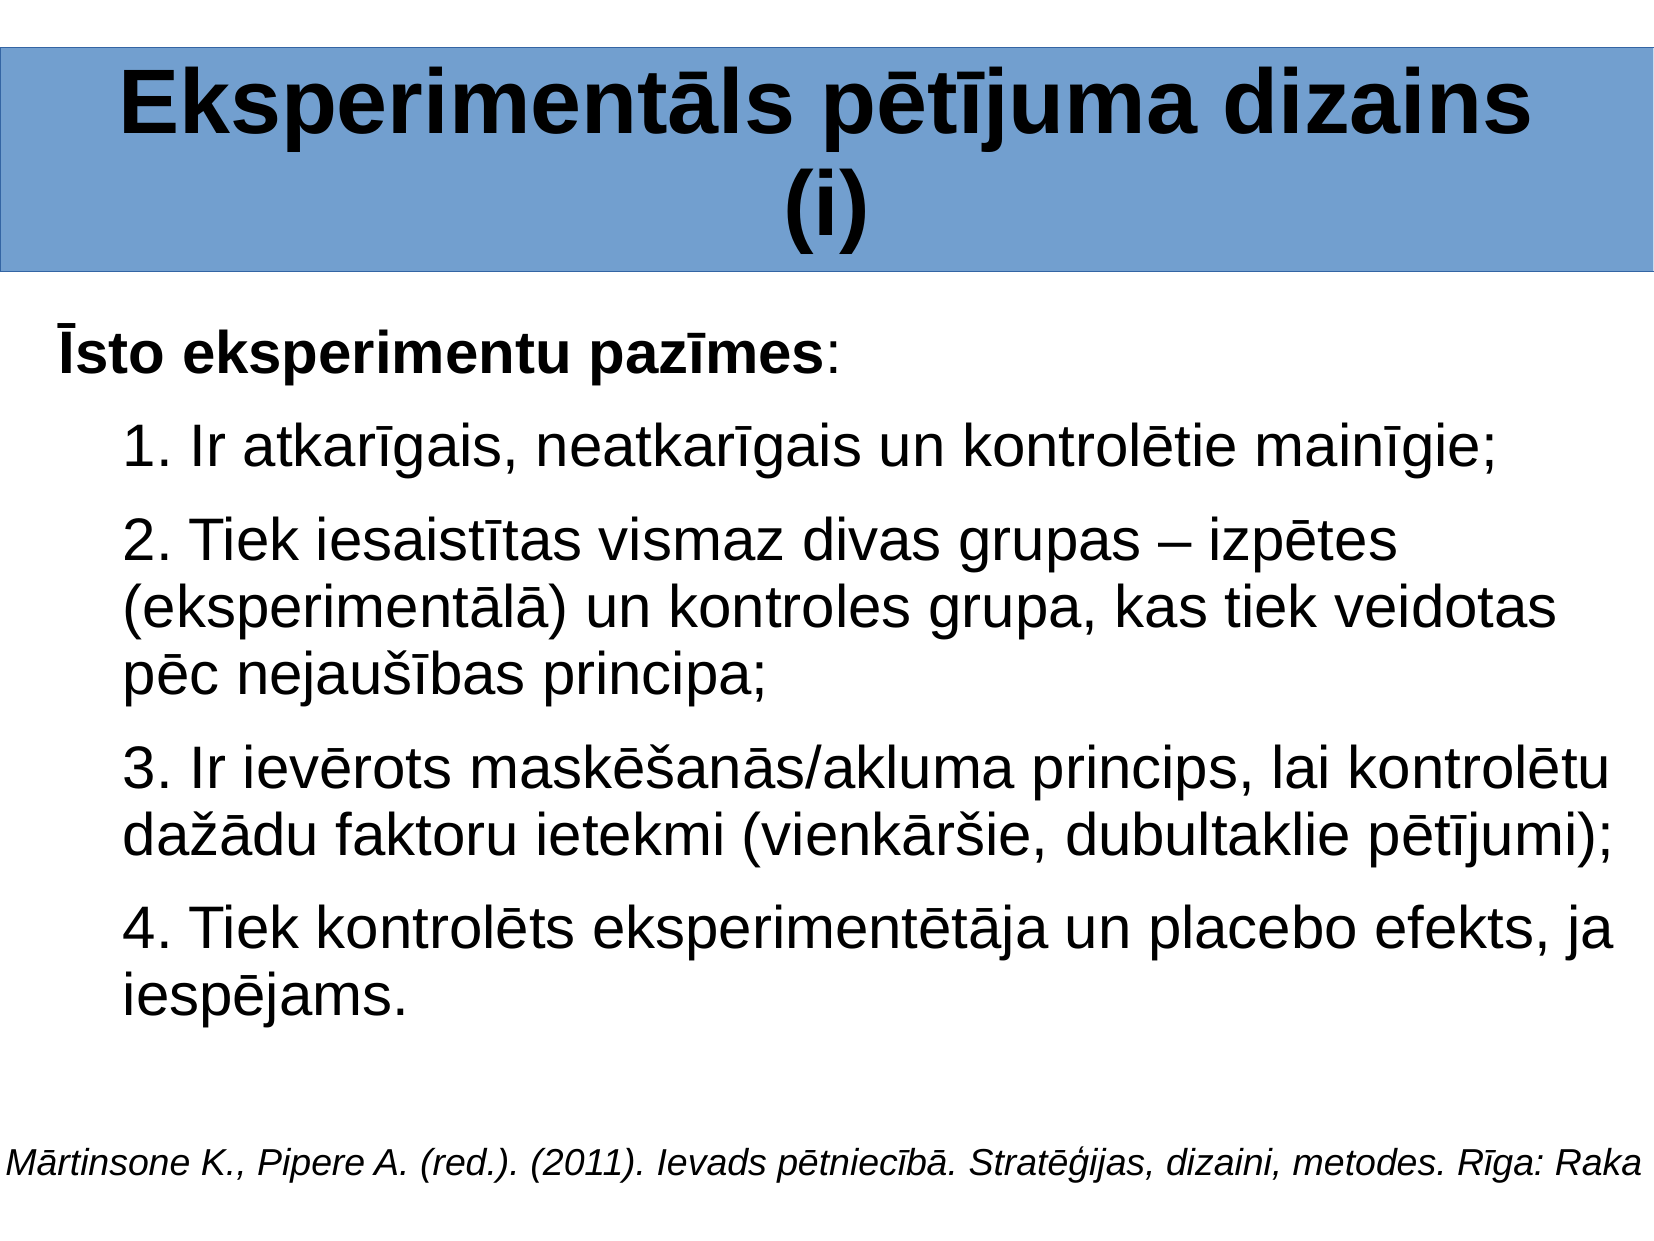

# Eksperimentāls pētījuma dizains (i)
Īsto eksperimentu pazīmes:
1. Ir atkarīgais, neatkarīgais un kontrolētie mainīgie;
2. Tiek iesaistītas vismaz divas grupas – izpētes (eksperimentālā) un kontroles grupa, kas tiek veidotas pēc nejaušības principa;
3. Ir ievērots maskēšanās/akluma princips, lai kontrolētu dažādu faktoru ietekmi (vienkāršie, dubultaklie pētījumi);
4. Tiek kontrolēts eksperimentētāja un placebo efekts, ja iespējams.
Mārtinsone K., Pipere A. (red.). (2011). Ievads pētniecībā. Stratēģijas, dizaini, metodes. Rīga: Raka